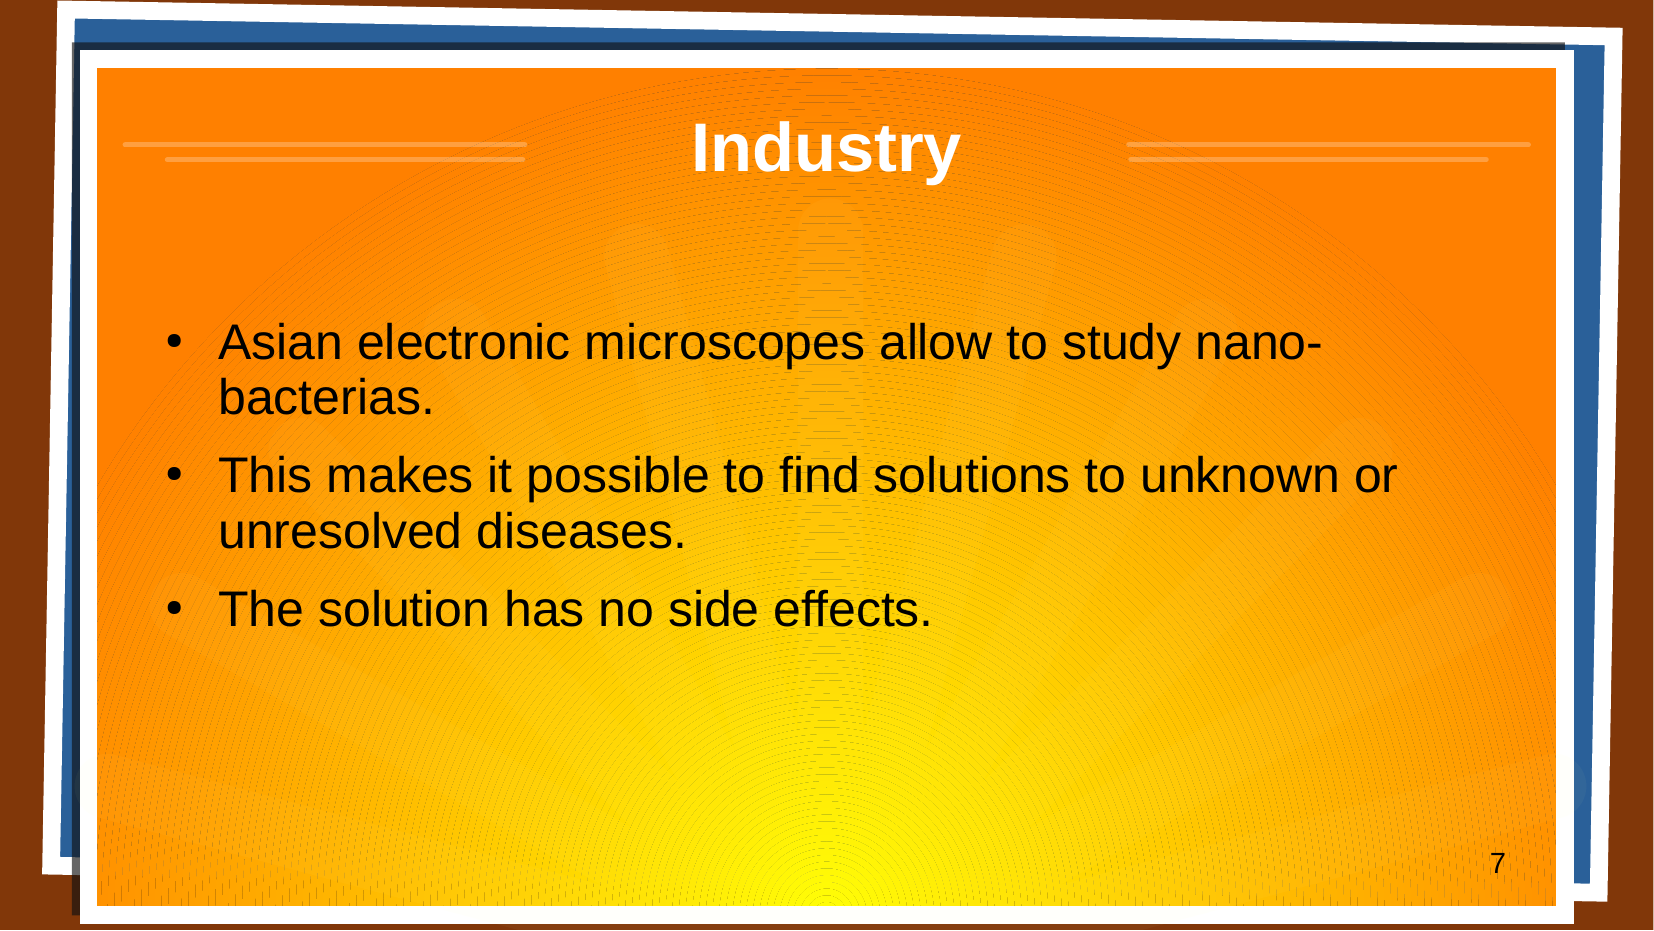

# Industry
Asian electronic microscopes allow to study nano-bacterias.
This makes it possible to find solutions to unknown or unresolved diseases.
The solution has no side effects.
7